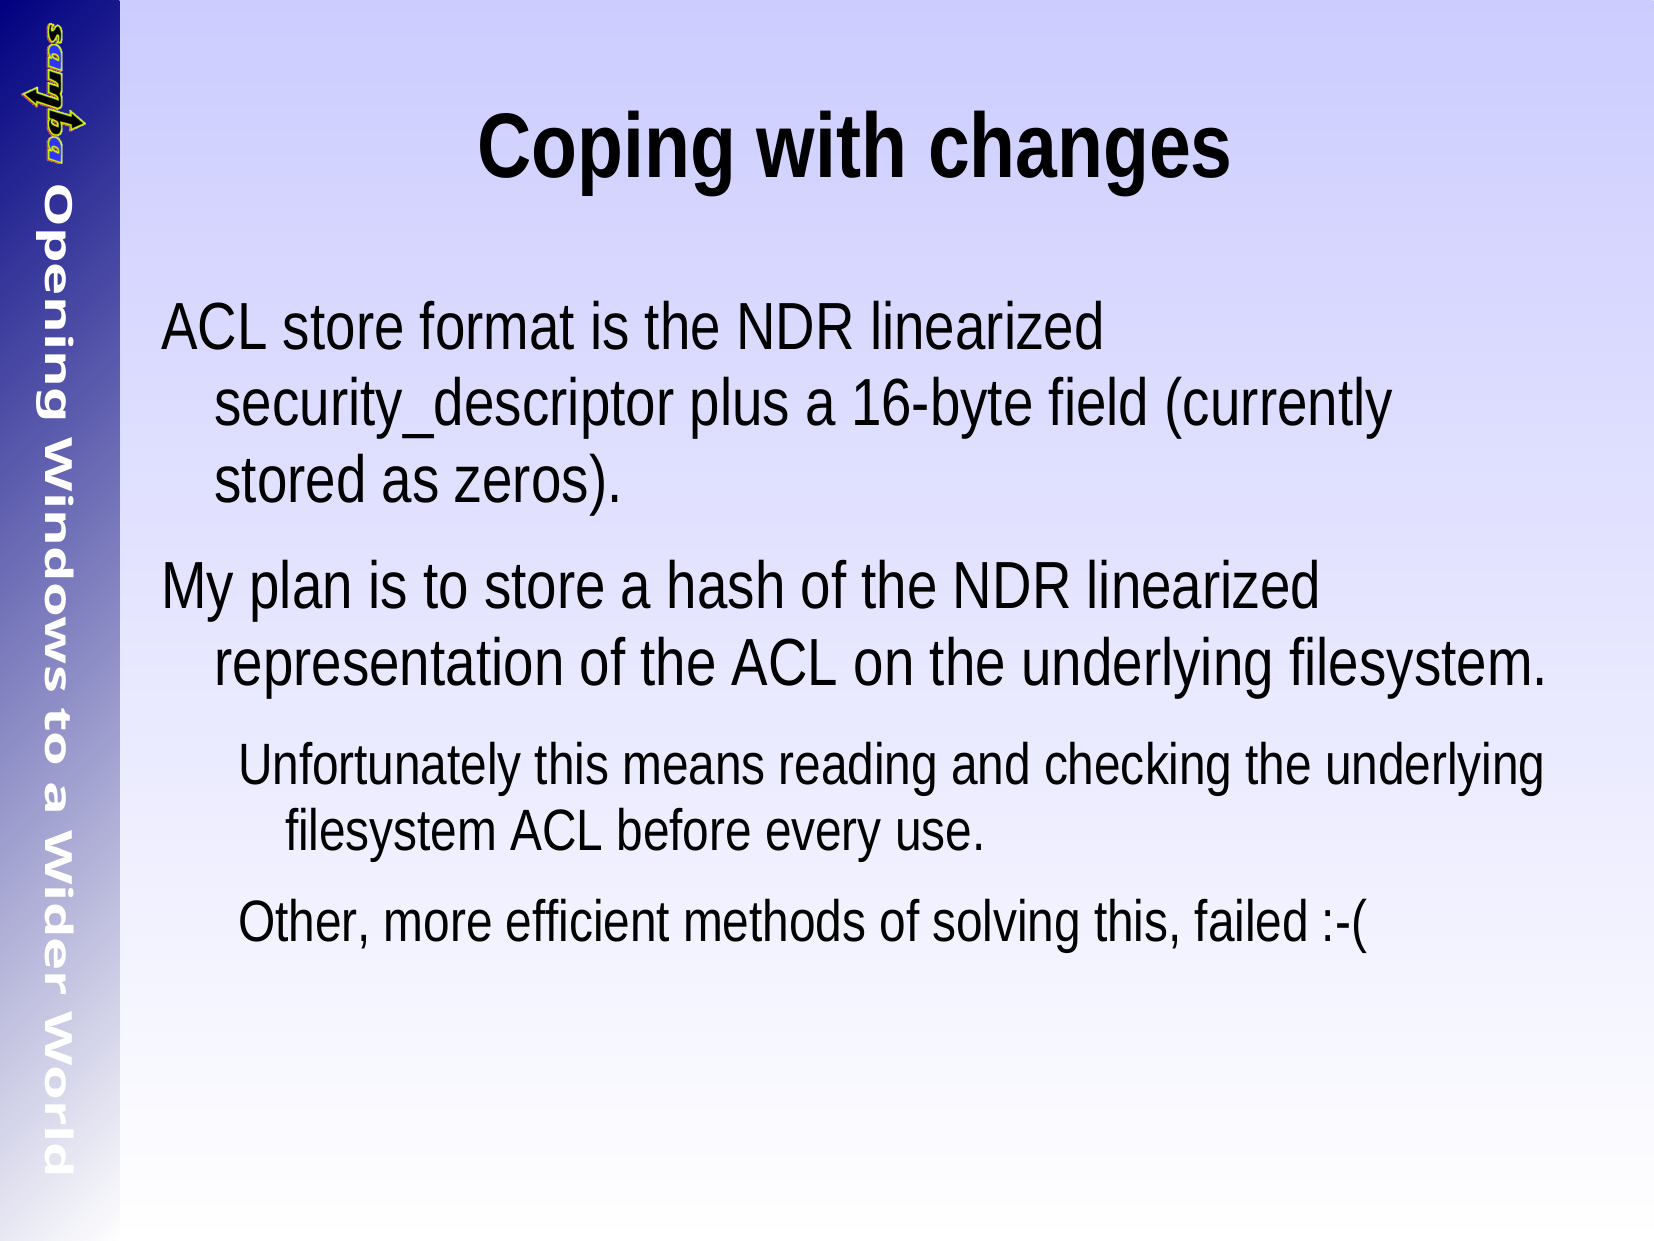

# Coping with changes
ACL store format is the NDR linearized security_descriptor plus a 16-byte field (currently stored as zeros).
My plan is to store a hash of the NDR linearized representation of the ACL on the underlying filesystem.
Unfortunately this means reading and checking the underlying filesystem ACL before every use.
Other, more efficient methods of solving this, failed :-(